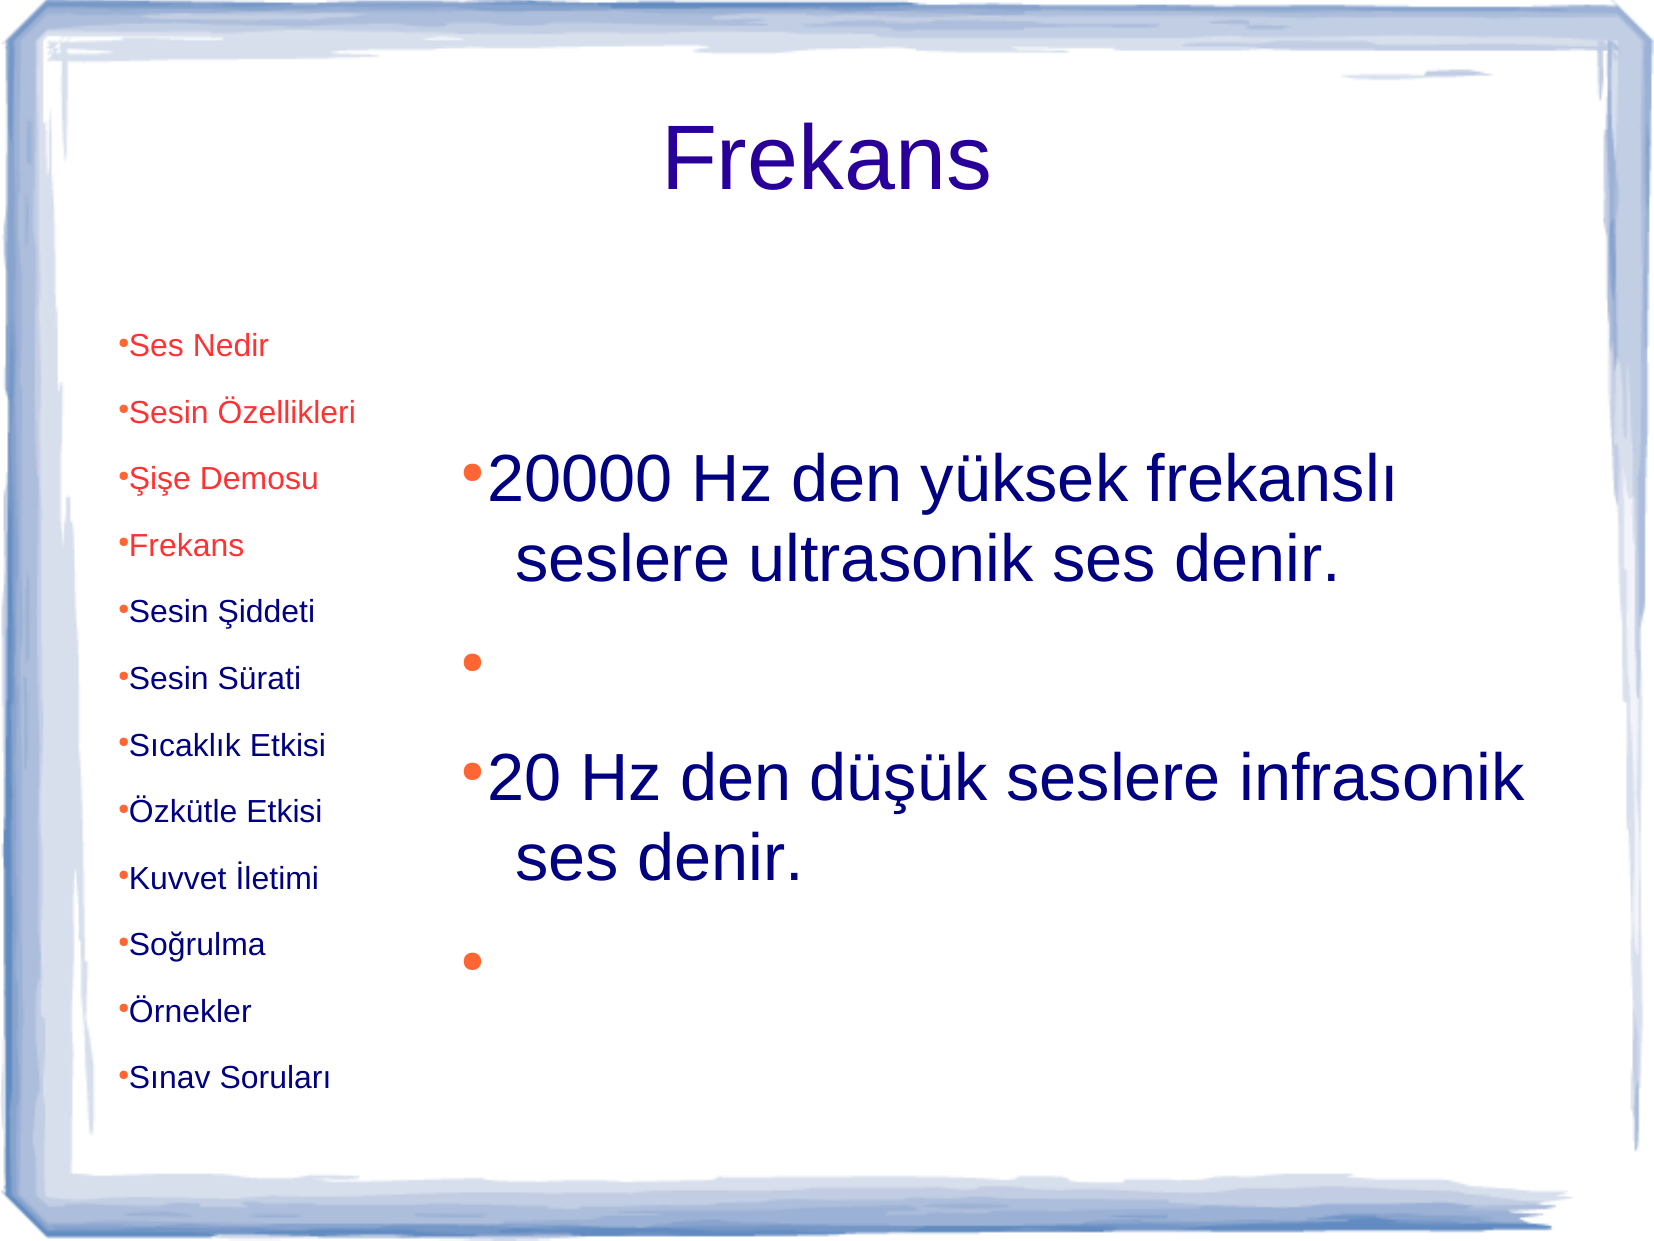

# Frekans
Ses Nedir
Sesin Özellikleri
Şişe Demosu
Frekans
Sesin Şiddeti
Sesin Sürati
Sıcaklık Etkisi
Özkütle Etkisi
Kuvvet İletimi
Soğrulma
Örnekler
Sınav Soruları
20000 Hz den yüksek frekanslı seslere ultrasonik ses denir.
20 Hz den düşük seslere infrasonik ses denir.